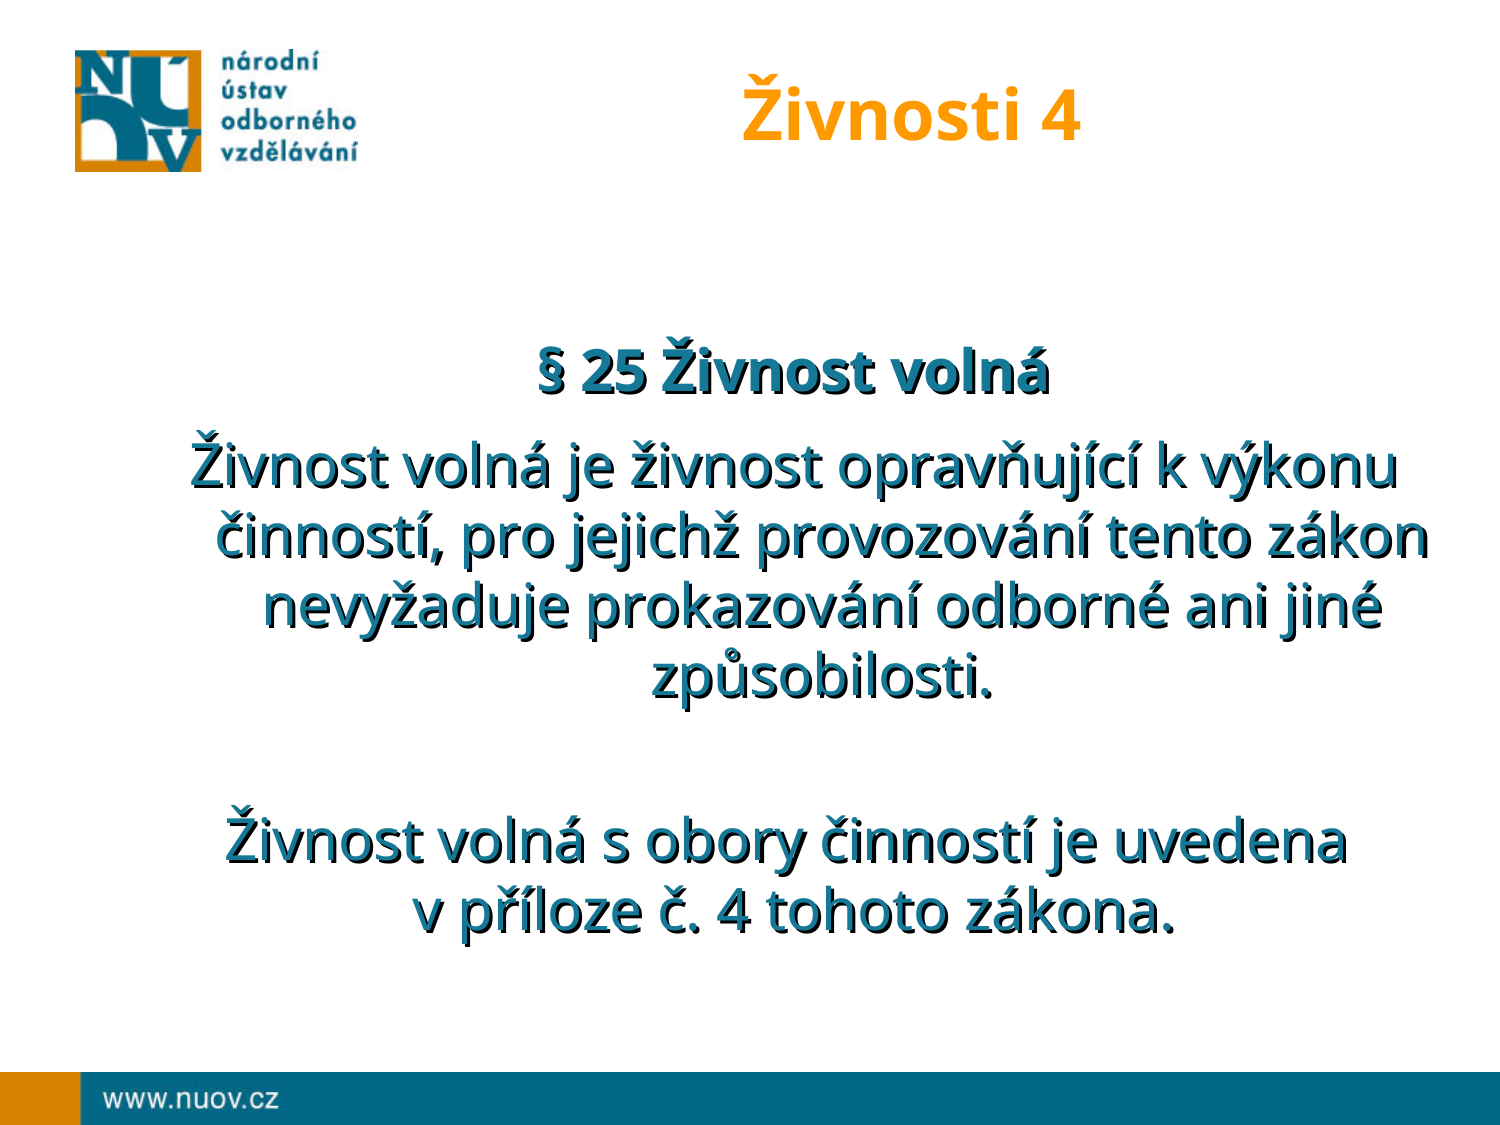

# Živnosti 4
§ 25 Živnost volná
Živnost volná je živnost opravňující k výkonu činností, pro jejichž provozování tento zákon nevyžaduje prokazování odborné ani jiné způsobilosti.
Živnost volná s obory činností je uvedena
v příloze č. 4 tohoto zákona.